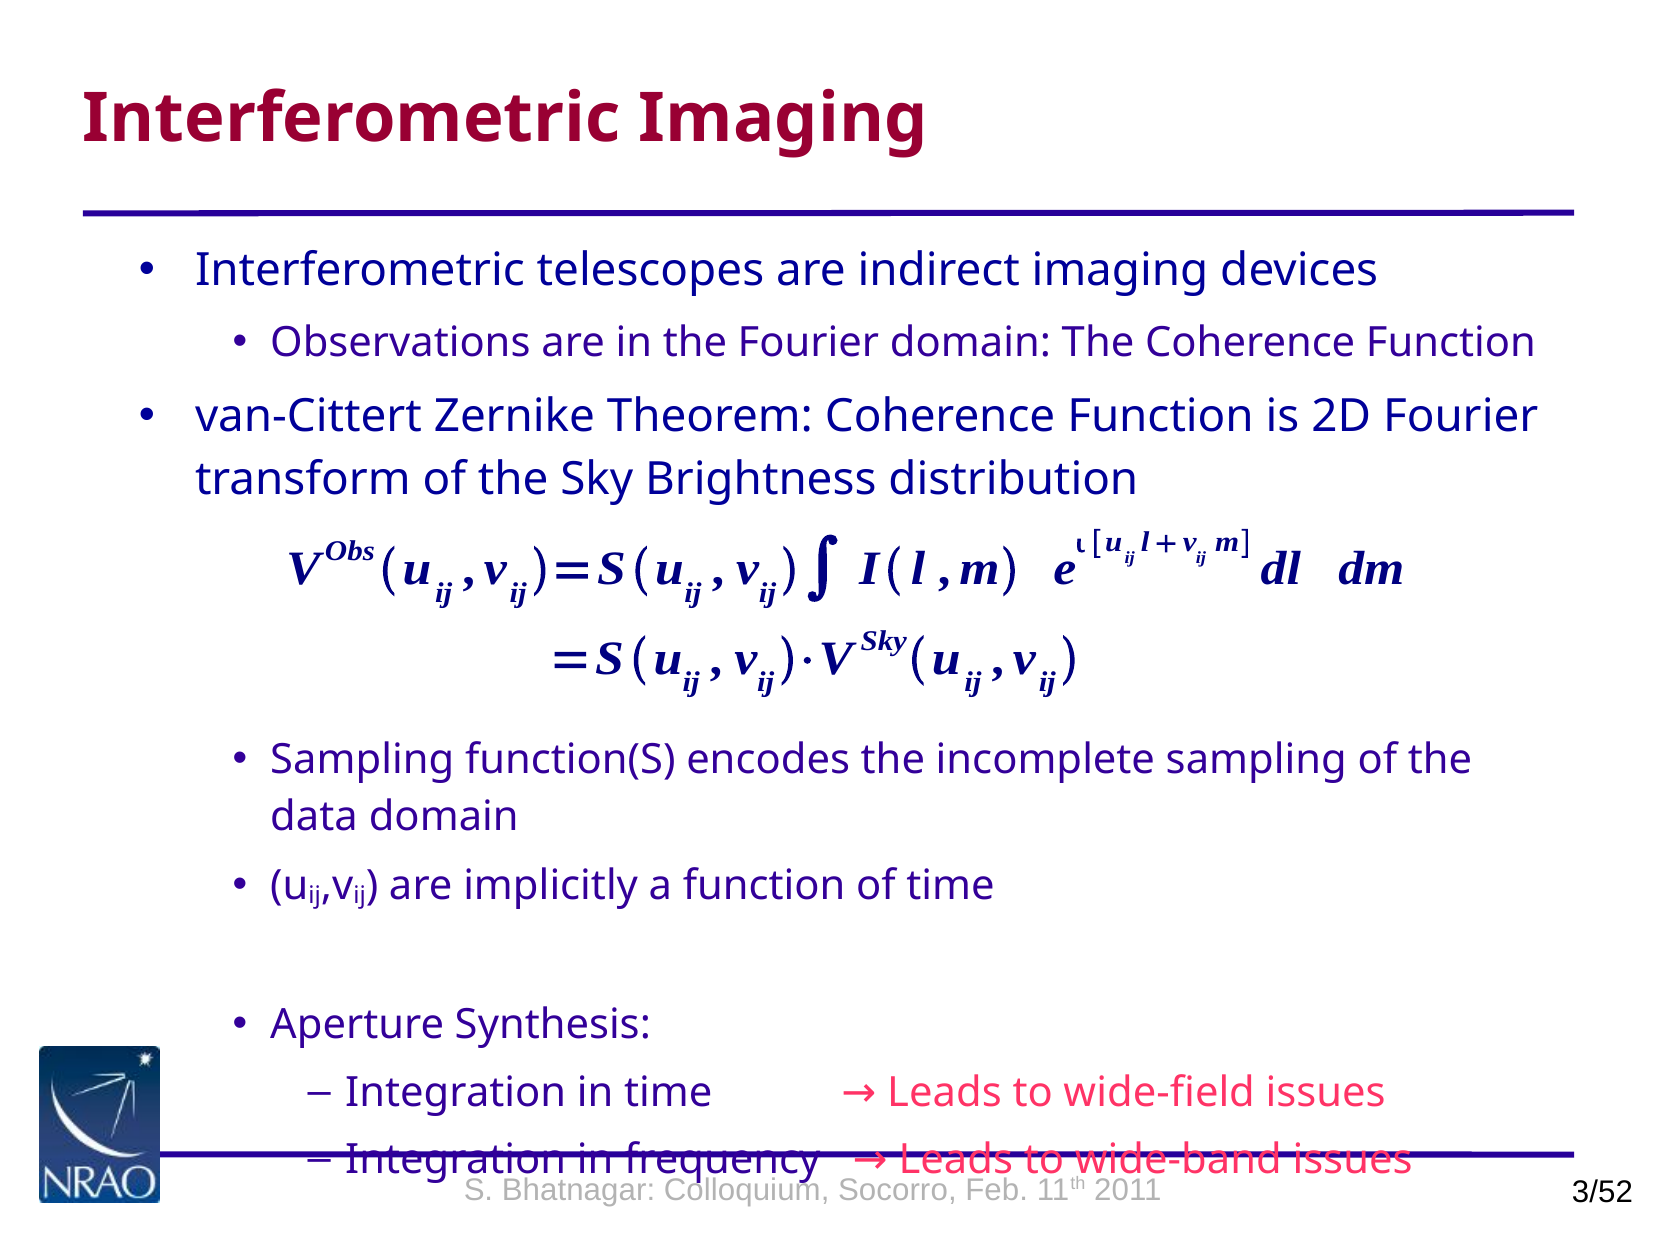

# Interferometric Imaging
Interferometric telescopes are indirect imaging devices
Observations are in the Fourier domain: The Coherence Function
van-Cittert Zernike Theorem: Coherence Function is 2D Fourier transform of the Sky Brightness distribution
Sampling function(S) encodes the incomplete sampling of the data domain
(uij,vij) are implicitly a function of time
Aperture Synthesis:
Integration in time → Leads to wide-field issues
Integration in frequency → Leads to wide-band issues